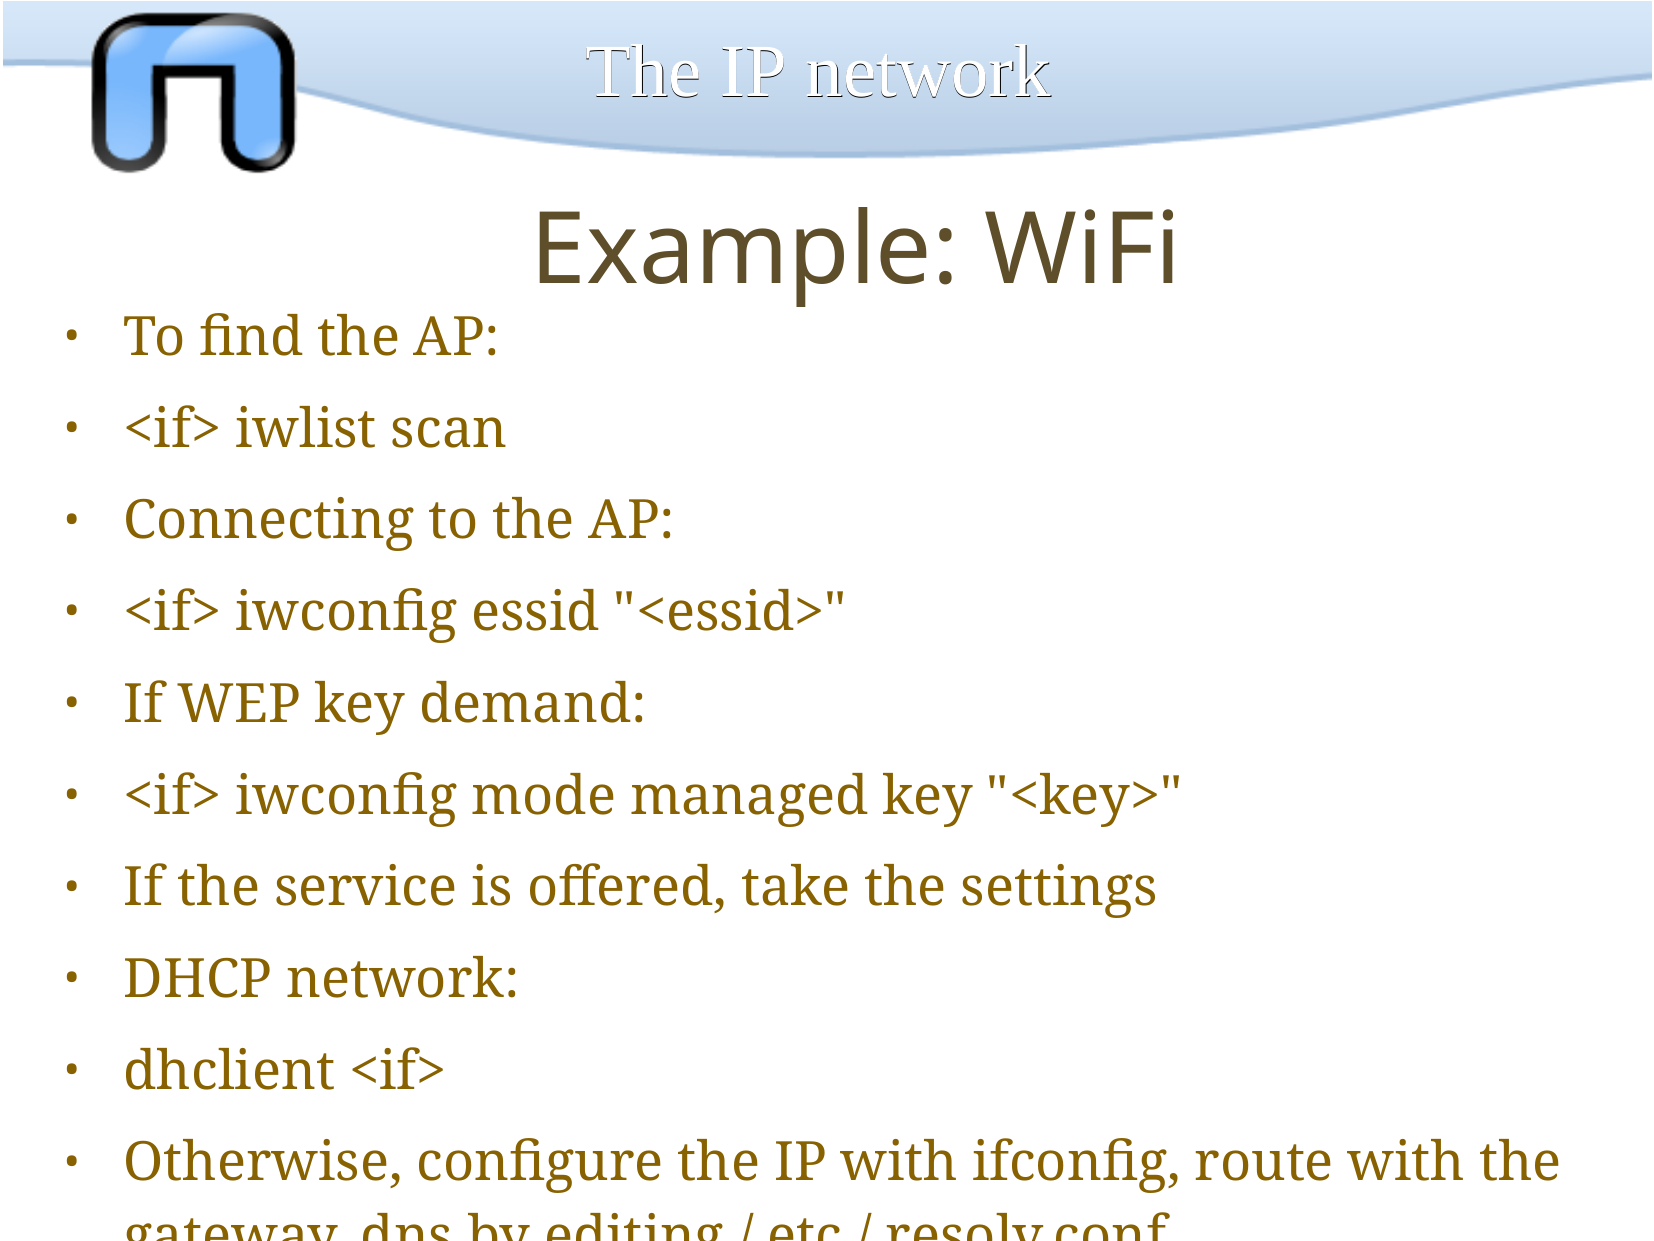

The IP network
Example: WiFi
# To find the AP:
<if> iwlist scan
Connecting to the AP:
<if> iwconfig essid "<essid>"
If WEP key demand:
<if> iwconfig mode managed key "<key>"
If the service is offered, take the settings
DHCP network:
dhclient <if>
Otherwise, configure the IP with ifconfig, route with the gateway, dns by editing / etc / resolv.conf